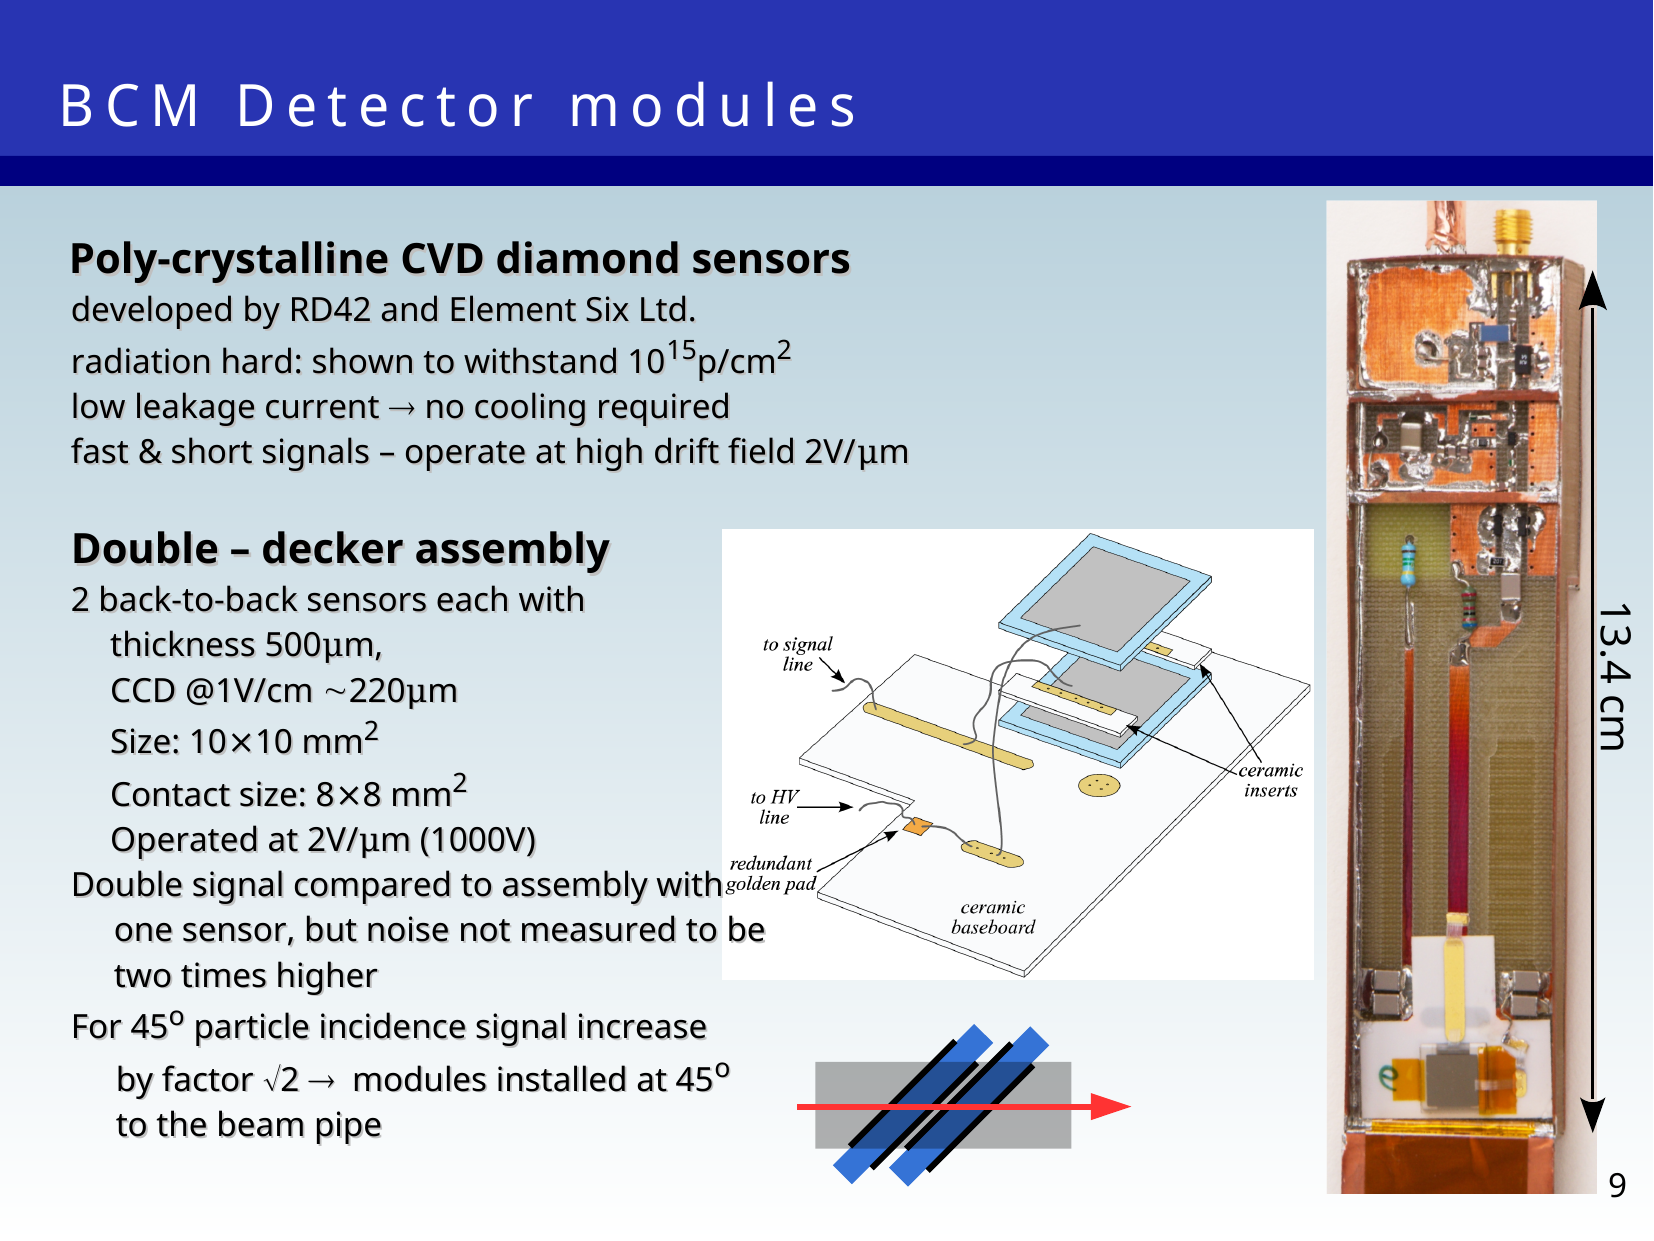

# BCM Detector modules
Poly-crystalline CVD diamond sensors
developed by RD42 and Element Six Ltd.
radiation hard: shown to withstand 1015p/cm2
low leakage current  no cooling required
fast & short signals – operate at high drift field 2V/μm
Double – decker assembly
2 back-to-back sensors each with
thickness 500μm,
CCD @1V/cm ~220μm
Size: 10×10 mm2
Contact size: 8×8 mm2
Operated at 2V/μm (1000V)
Double signal compared to assembly with
one sensor, but noise not measured to be
two times higher
For 45o particle incidence signal increase
by factor √2  modules installed at 45o
to the beam pipe
13.4 cm
9